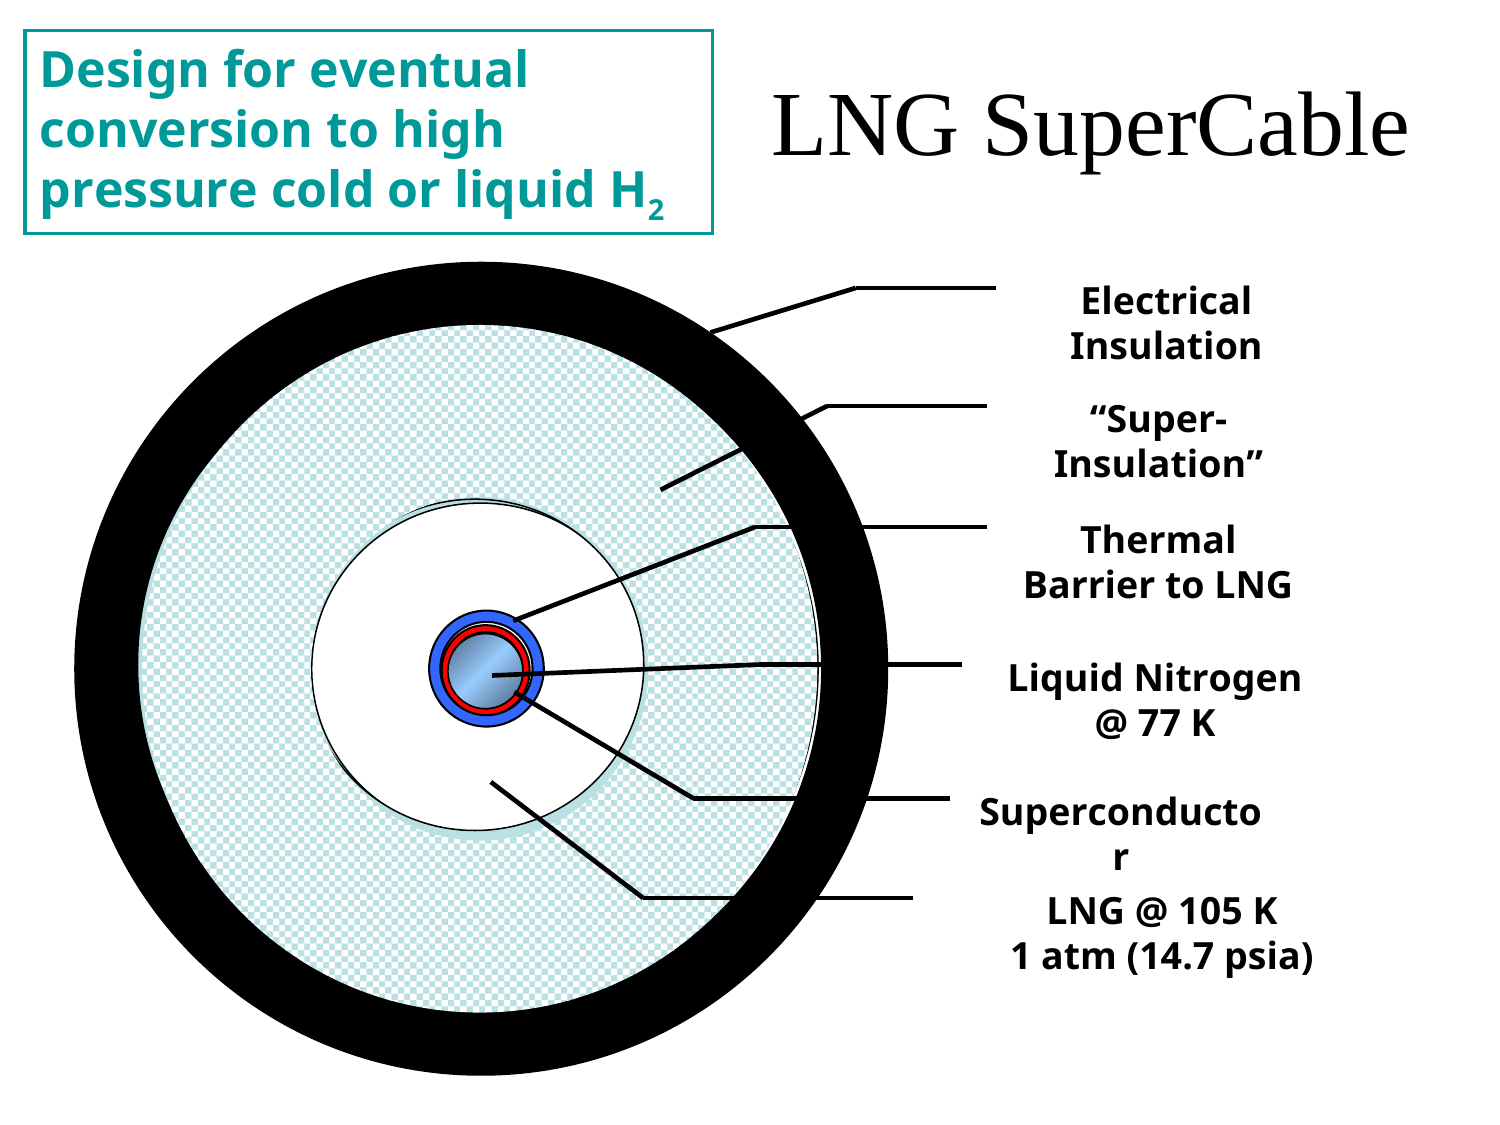

LNG SuperCable
Design for eventual conversion to high pressure cold or liquid H2
Electrical Insulation
“Super-Insulation”
Thermal Barrier to LNG
Liquid Nitrogen @ 77 K
Superconductor
LNG @ 105 K
1 atm (14.7 psia)